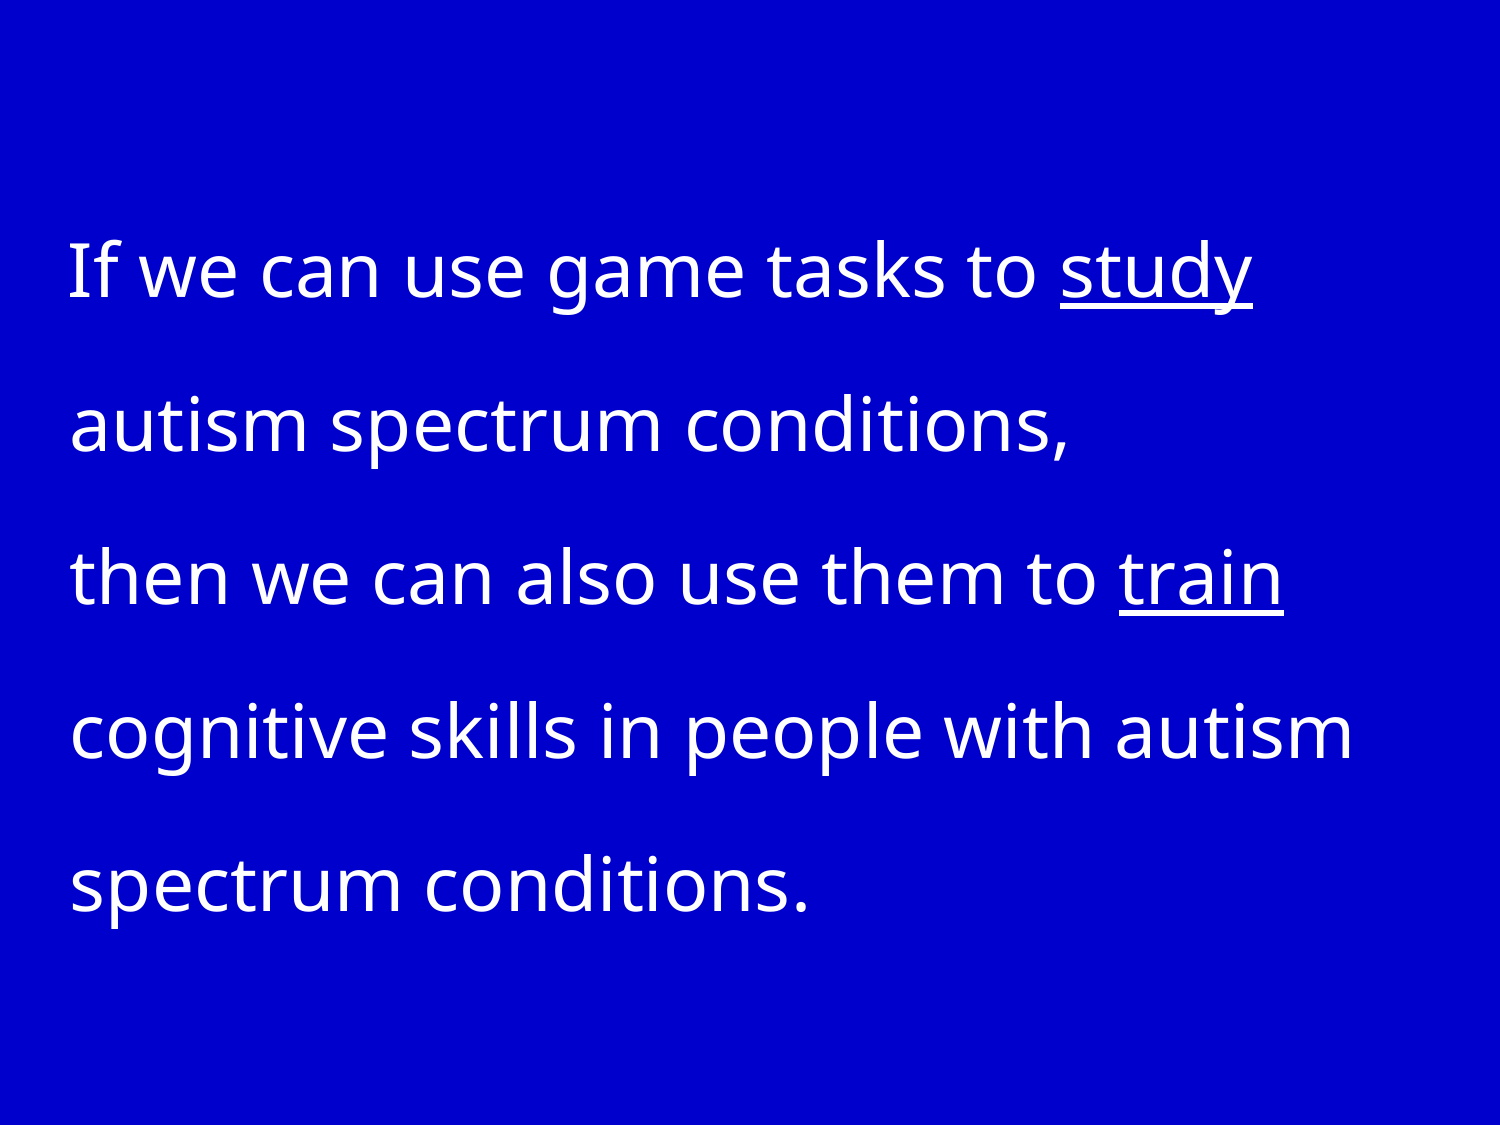

# If we can use game tasks to study autism spectrum conditions, then we can also use them to train cognitive skills in people with autism spectrum conditions.